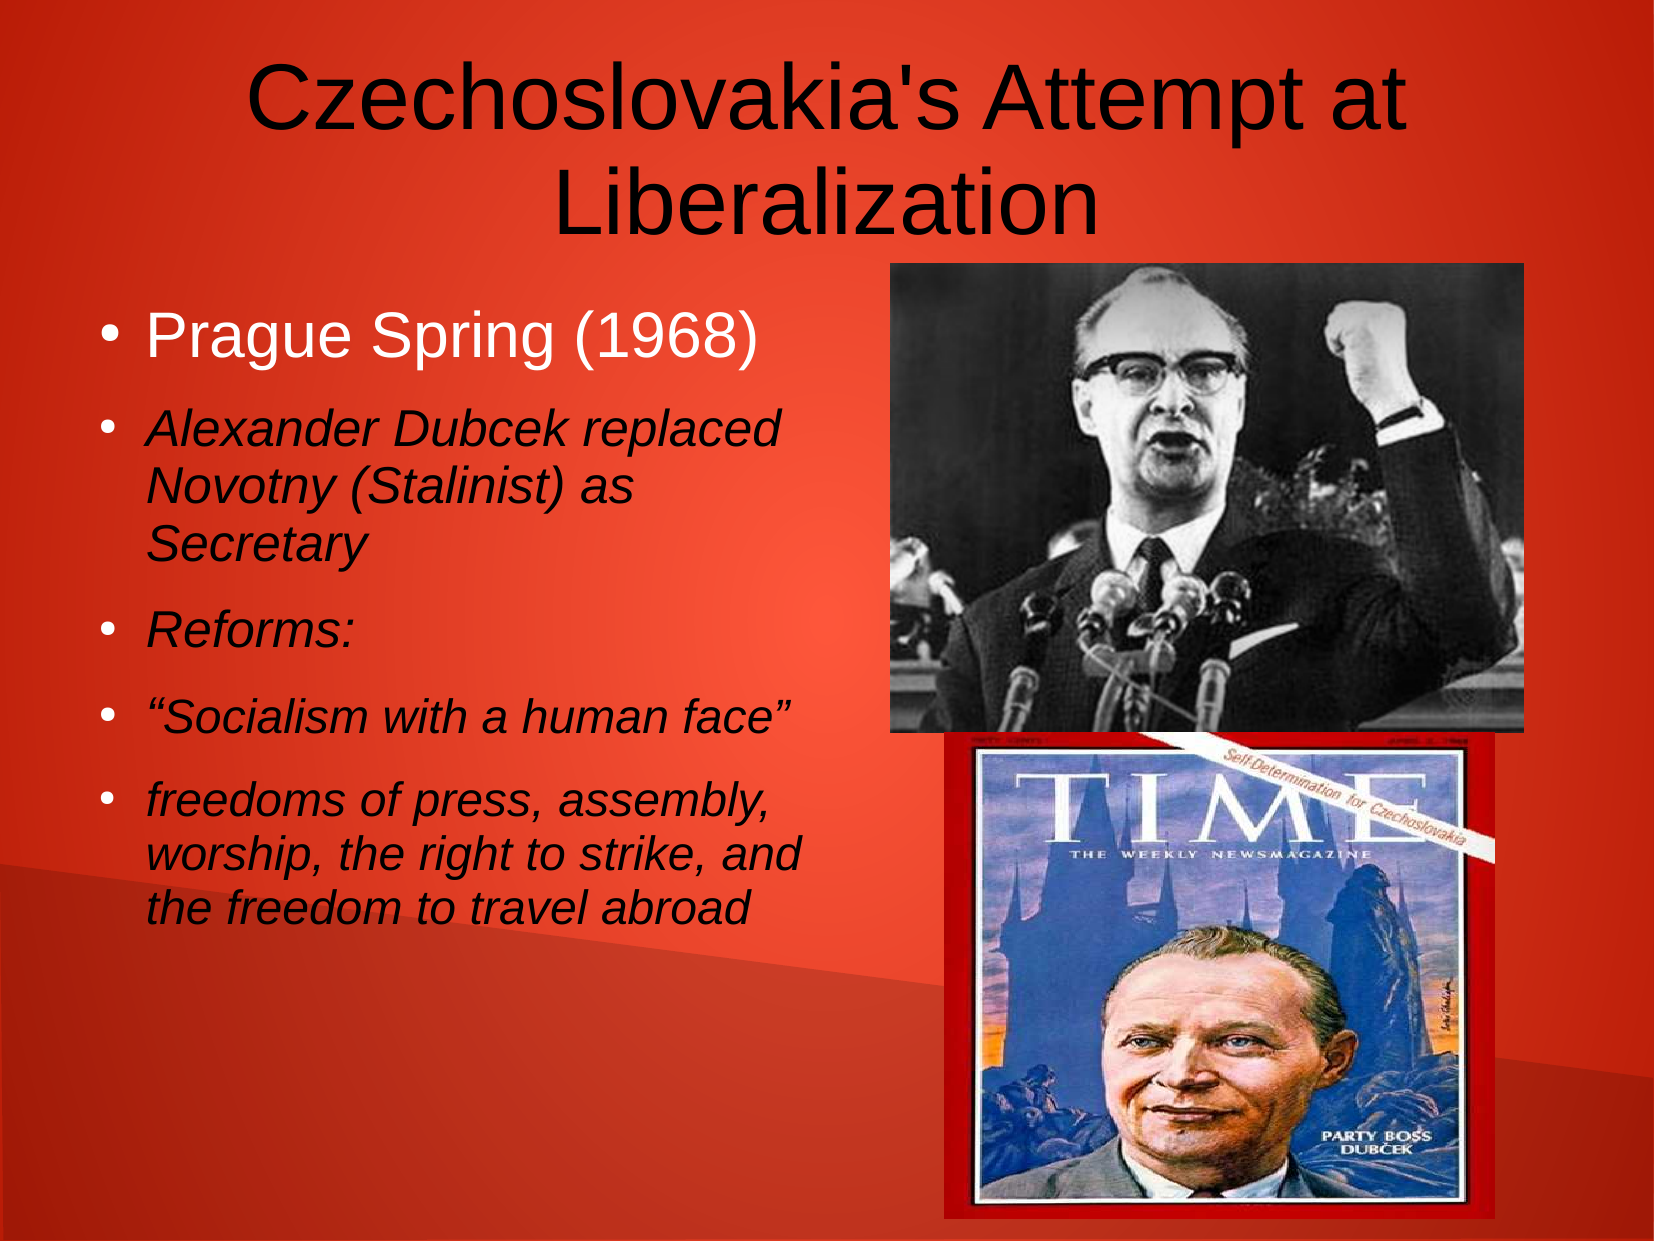

# Czechoslovakia's Attempt at Liberalization
Prague Spring (1968)
Alexander Dubcek replaced Novotny (Stalinist) as Secretary
Reforms:
“Socialism with a human face”
freedoms of press, assembly, worship, the right to strike, and the freedom to travel abroad